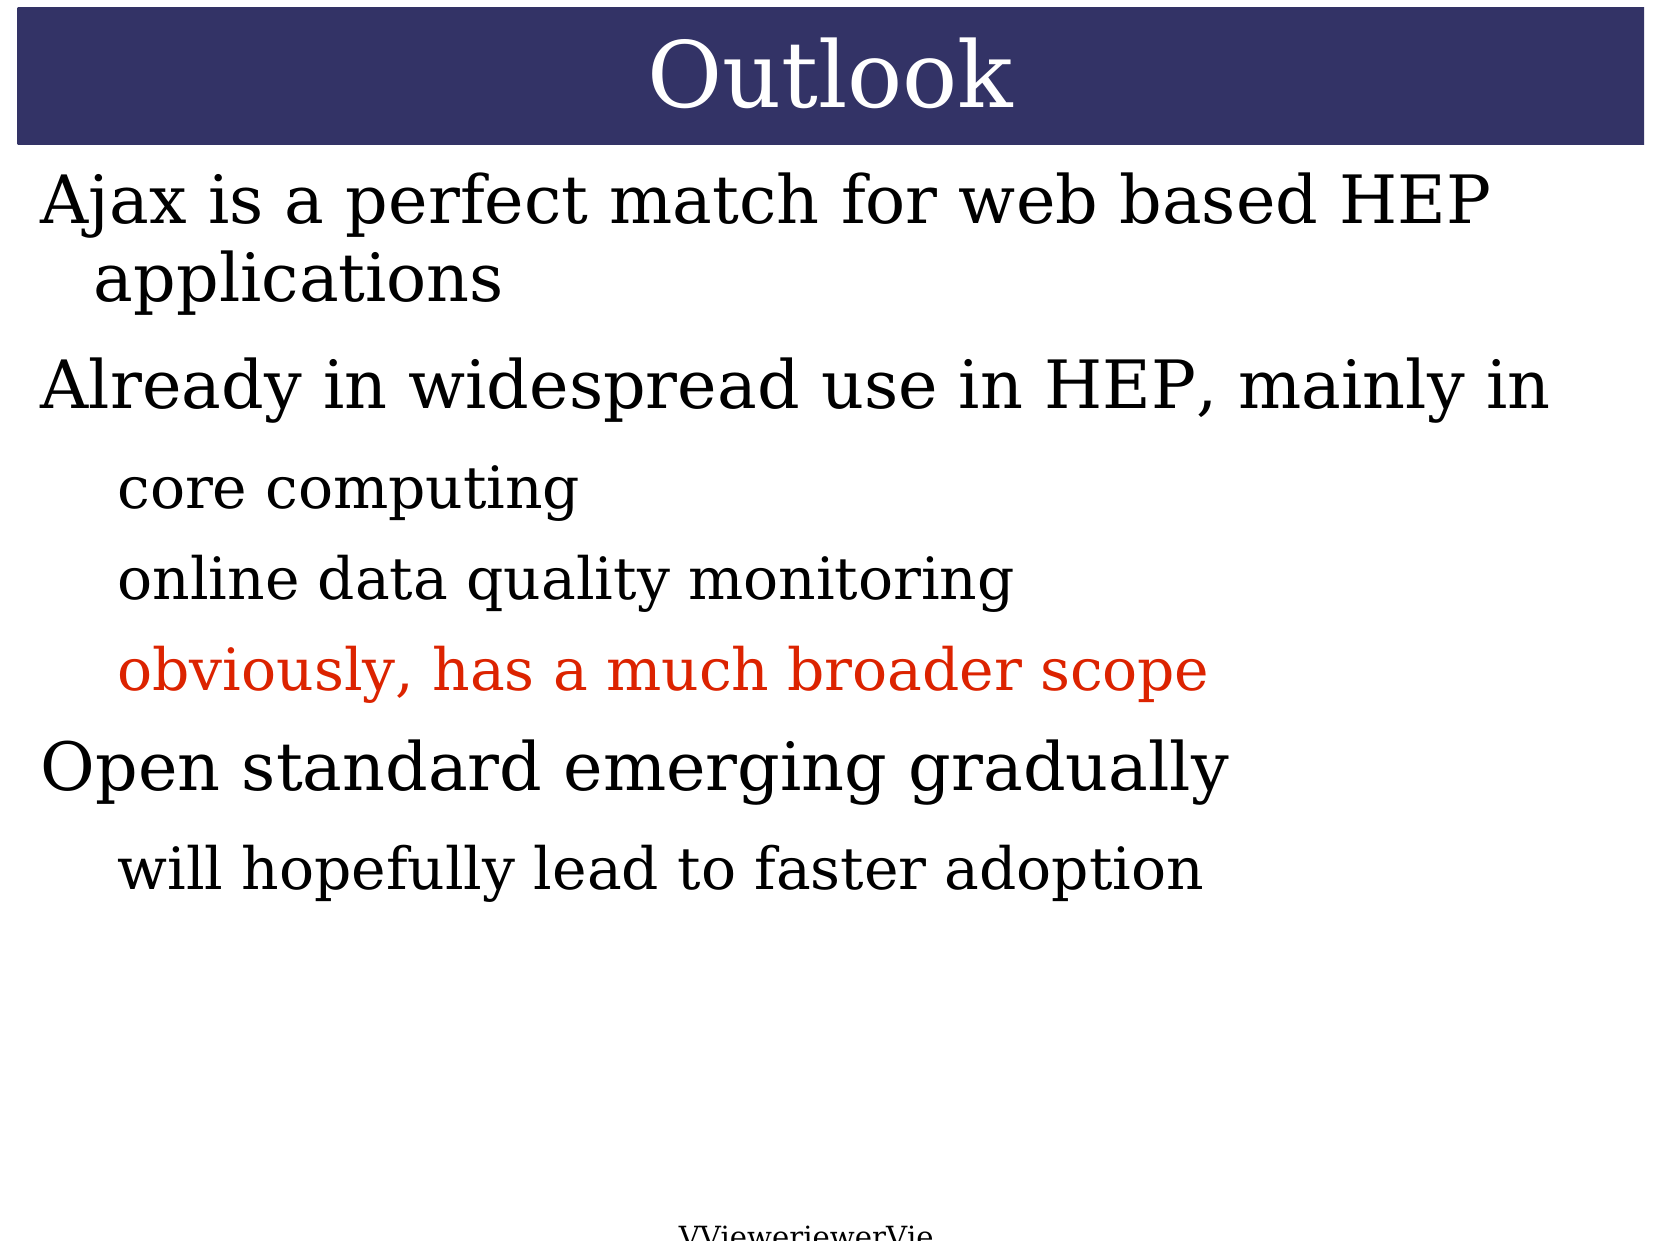

# Outlook
Ajax is a perfect match for web based HEP applications
Already in widespread use in HEP, mainly in
core computing
online data quality monitoring
obviously, has a much broader scope
Open standard emerging gradually
will hopefully lead to faster adoption
23